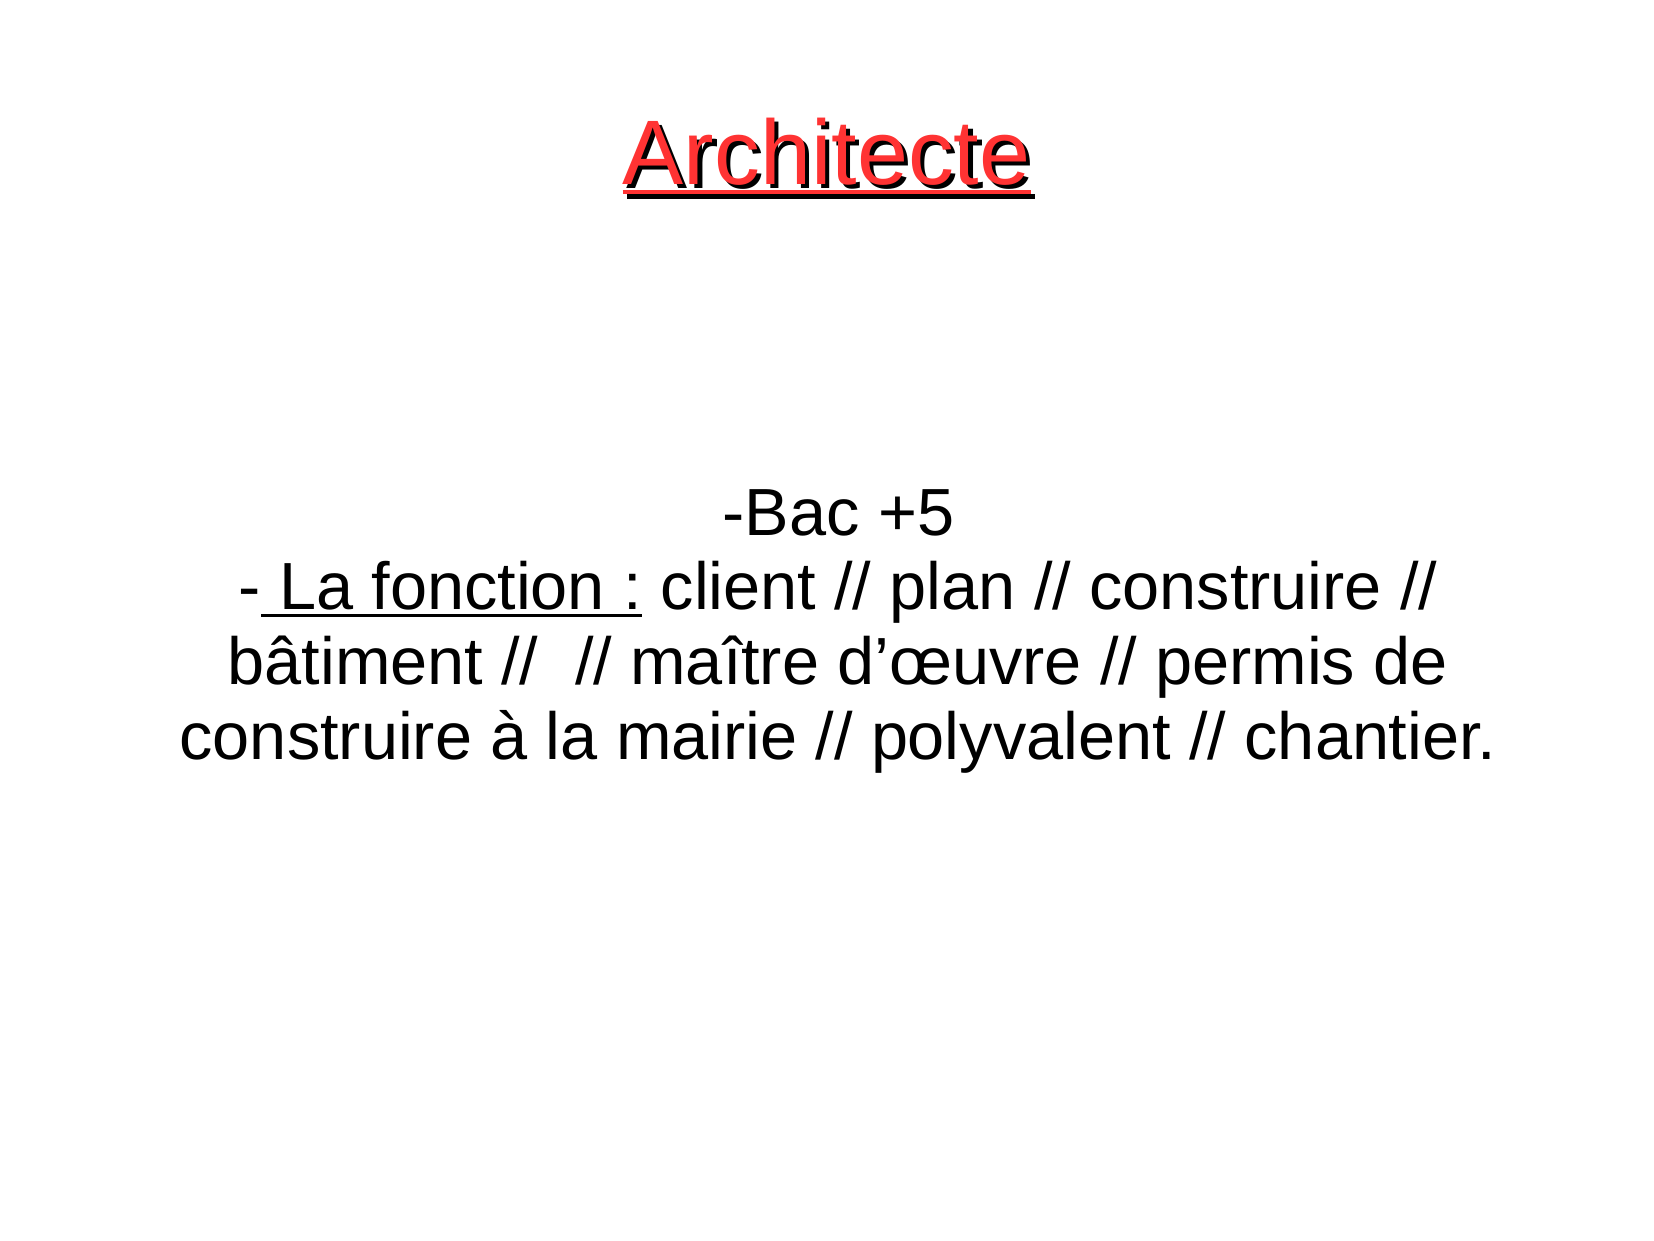

# Architecte
-Bac +5
- La fonction : client // plan // construire // bâtiment // // maître d’œuvre // permis de construire à la mairie // polyvalent // chantier.